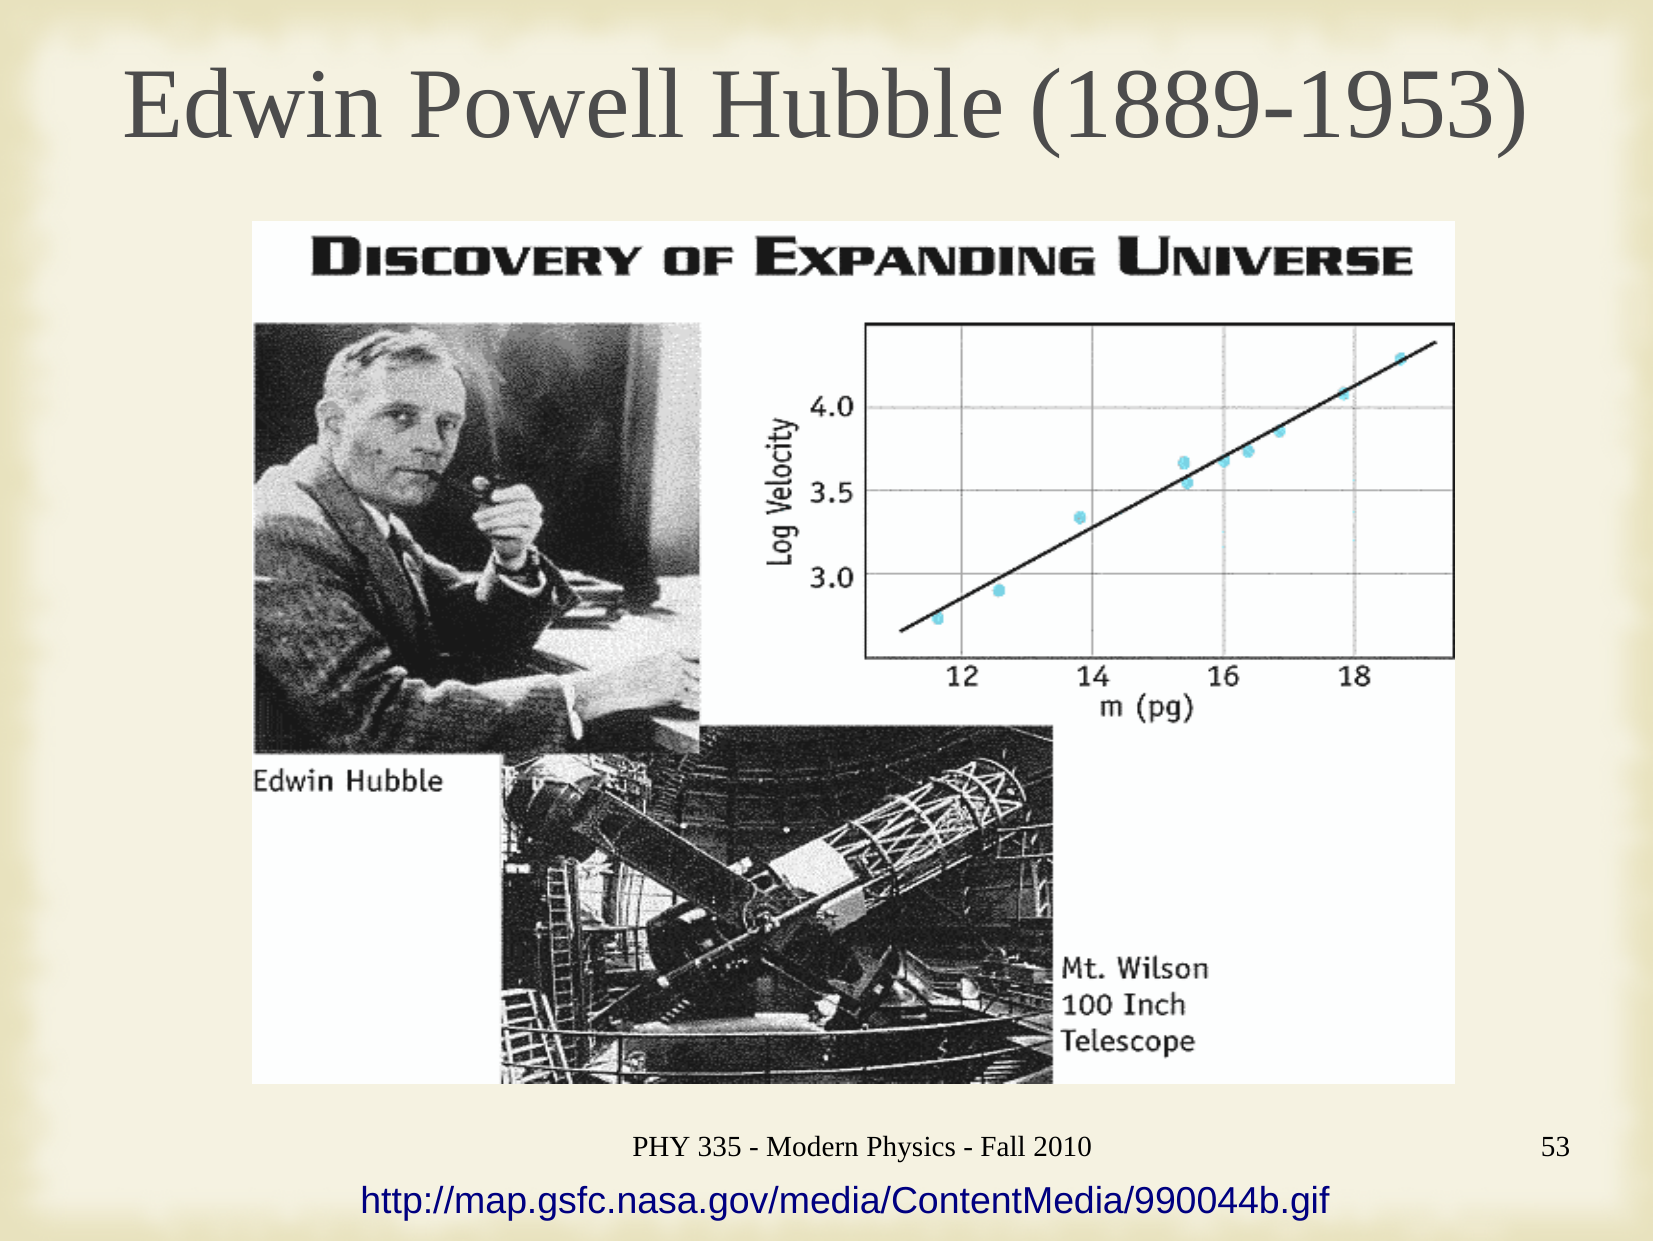

# Edwin Powell Hubble (1889-1953)
PHY 335 - Modern Physics - Fall 2010
53
http://map.gsfc.nasa.gov/media/ContentMedia/990044b.gif